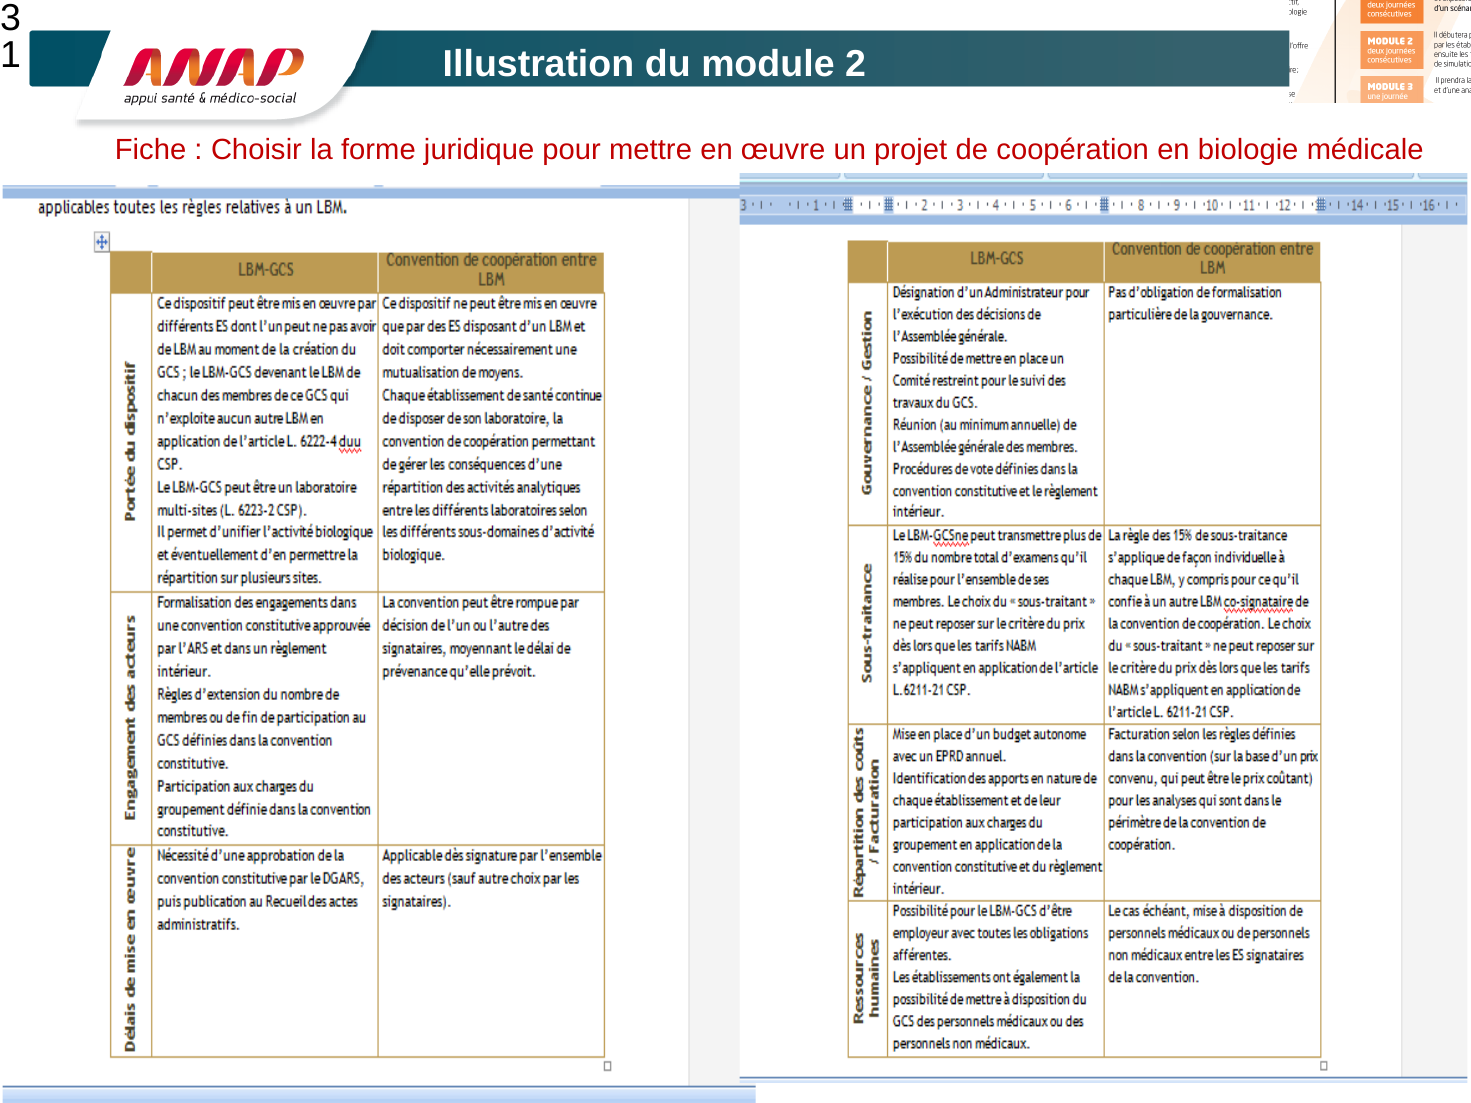

Illustration du module 2
Fiche : Choisir la forme juridique pour mettre en œuvre un projet de coopération en biologie médicale